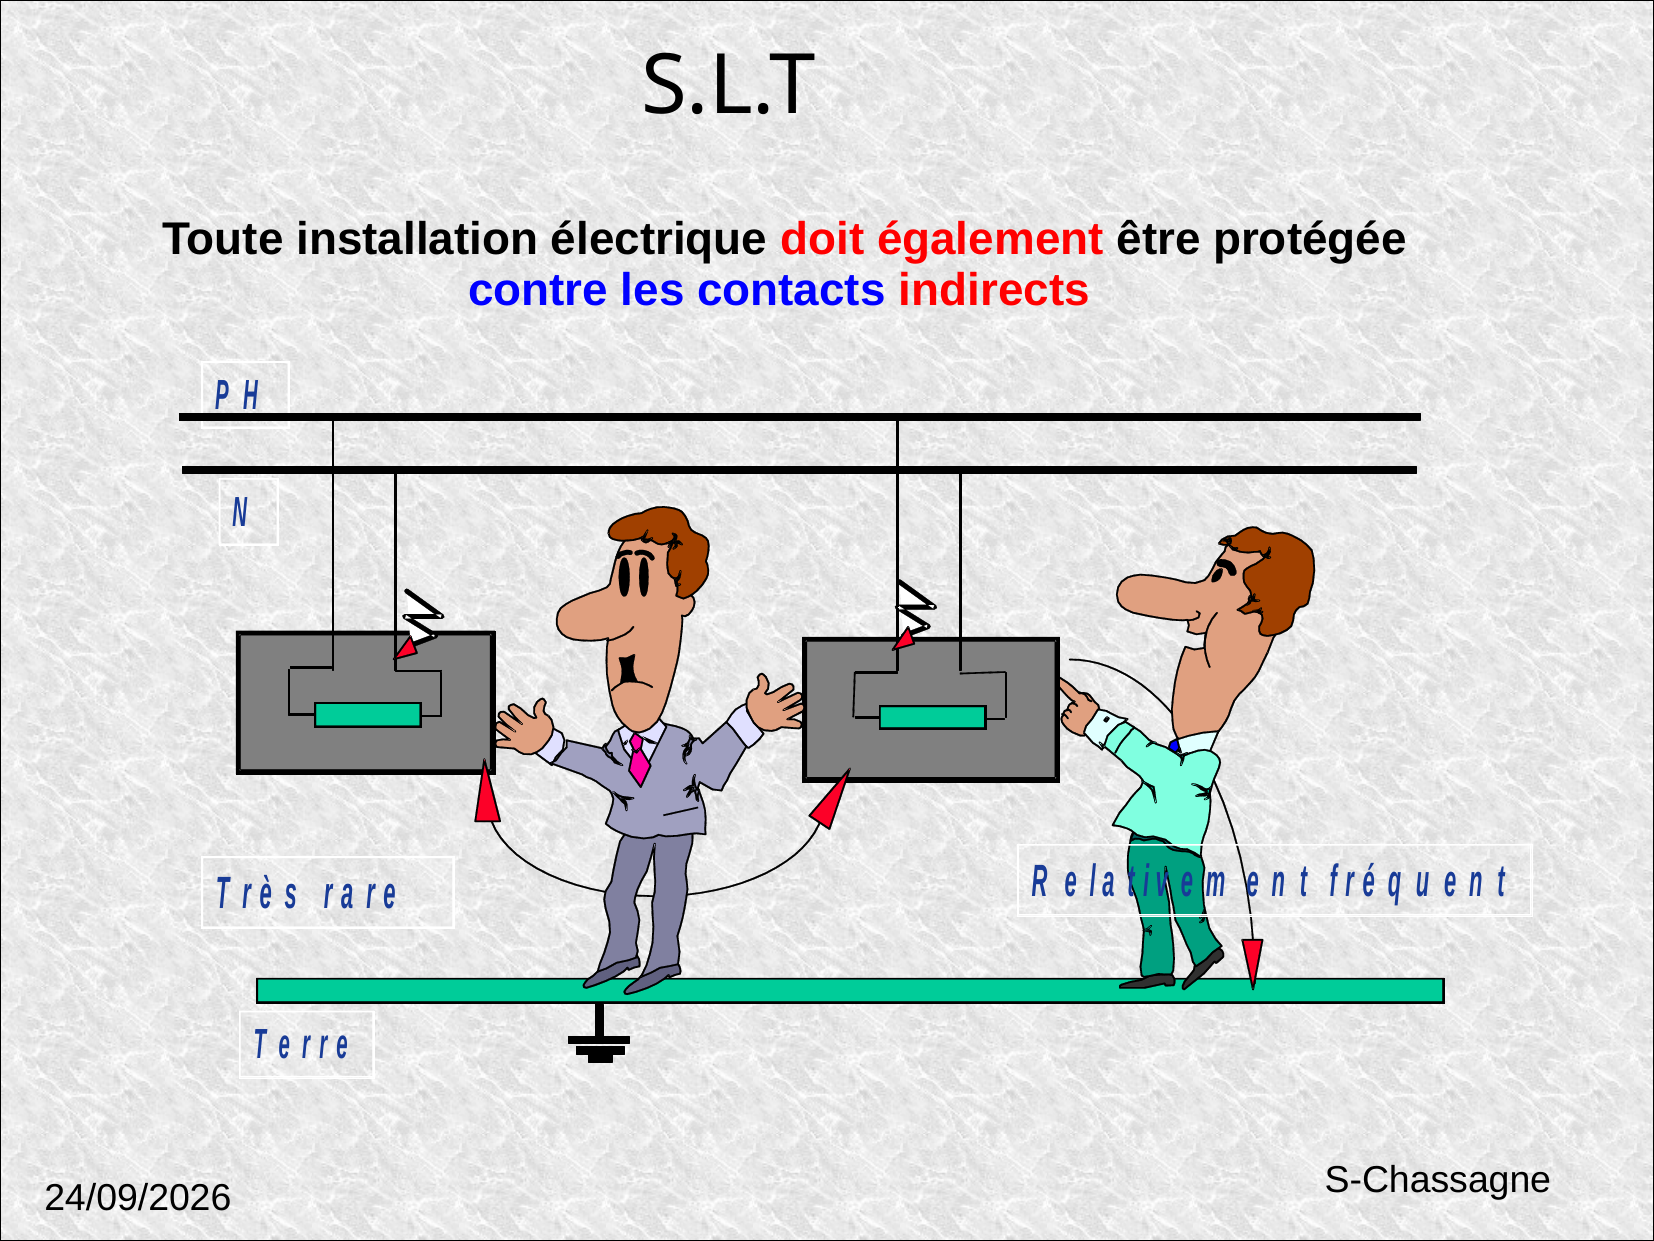

S.L.T
Toute installation électrique doit également être protégée
 contre les contacts indirects